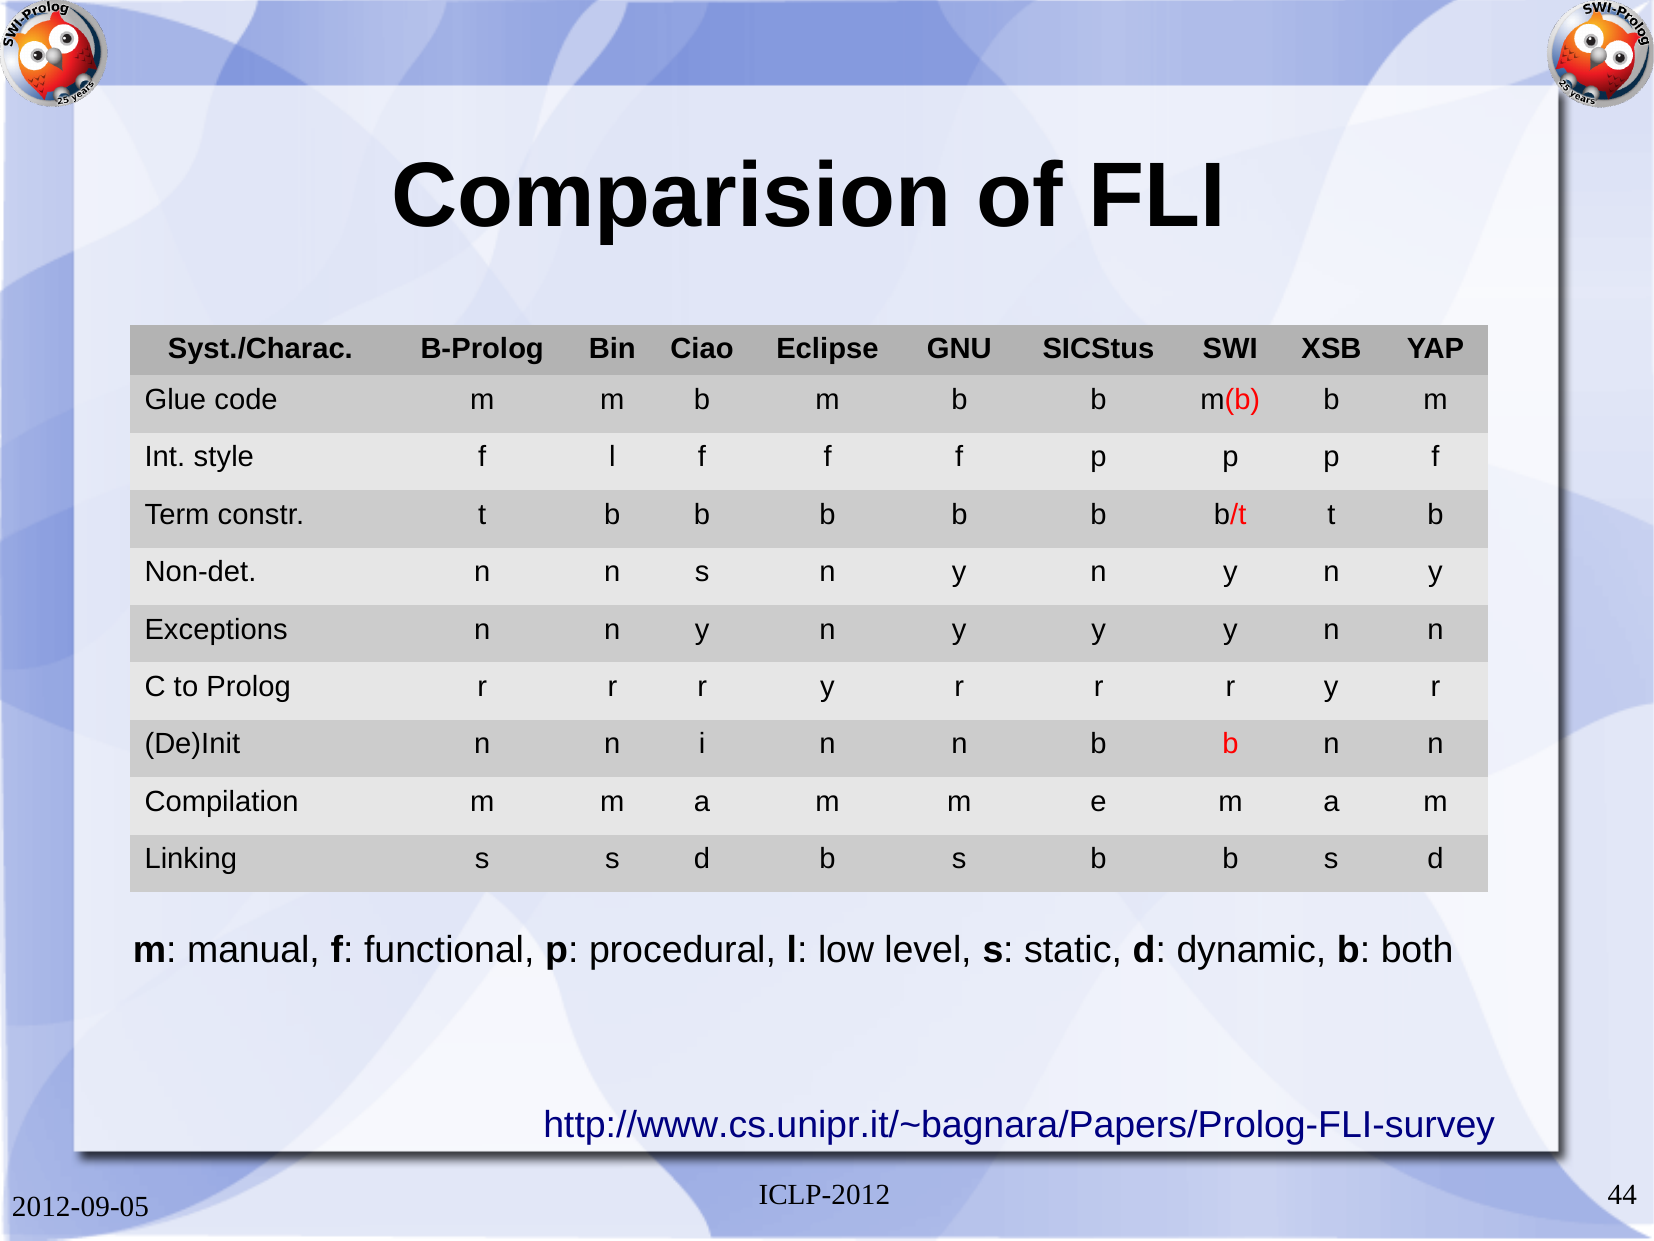

# Comparision of FLI
| Syst./Charac. | B-Prolog | Bin | Ciao | Eclipse | GNU | SICStus | SWI | XSB | YAP |
| --- | --- | --- | --- | --- | --- | --- | --- | --- | --- |
| Glue code | m | m | b | m | b | b | m(b) | b | m |
| Int. style | f | l | f | f | f | p | p | p | f |
| Term constr. | t | b | b | b | b | b | b/t | t | b |
| Non-det. | n | n | s | n | y | n | y | n | y |
| Exceptions | n | n | y | n | y | y | y | n | n |
| C to Prolog | r | r | r | y | r | r | r | y | r |
| (De)Init | n | n | i | n | n | b | b | n | n |
| Compilation | m | m | a | m | m | e | m | a | m |
| Linking | s | s | d | b | s | b | b | s | d |
m: manual, f: functional, p: procedural, l: low level, s: static, d: dynamic, b: both
http://www.cs.unipr.it/~bagnara/Papers/Prolog-FLI-survey
ICLP-2012
44
2012-09-05